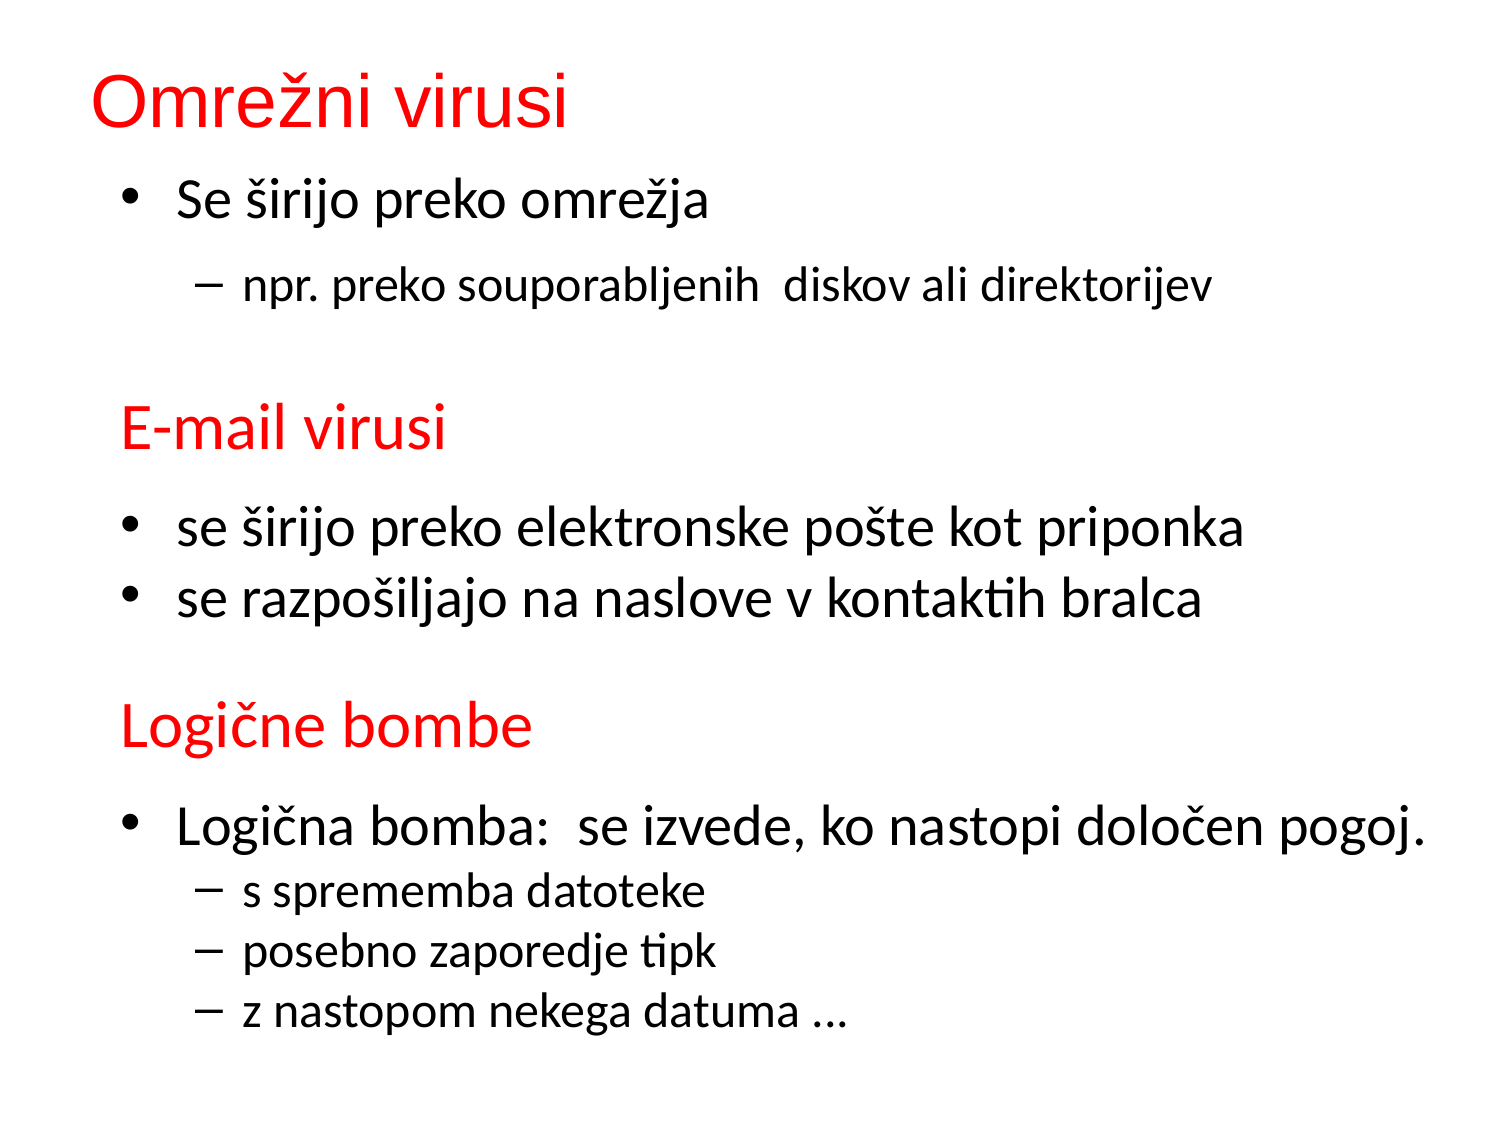

# Omrežni virusi
Se širijo preko omrežja
npr. preko souporabljenih diskov ali direktorijev
E-mail virusi
se širijo preko elektronske pošte kot priponka
se razpošiljajo na naslove v kontaktih bralca
Logične bombe
Logična bomba: se izvede, ko nastopi določen pogoj.
s sprememba datoteke
posebno zaporedje tipk
z nastopom nekega datuma ...